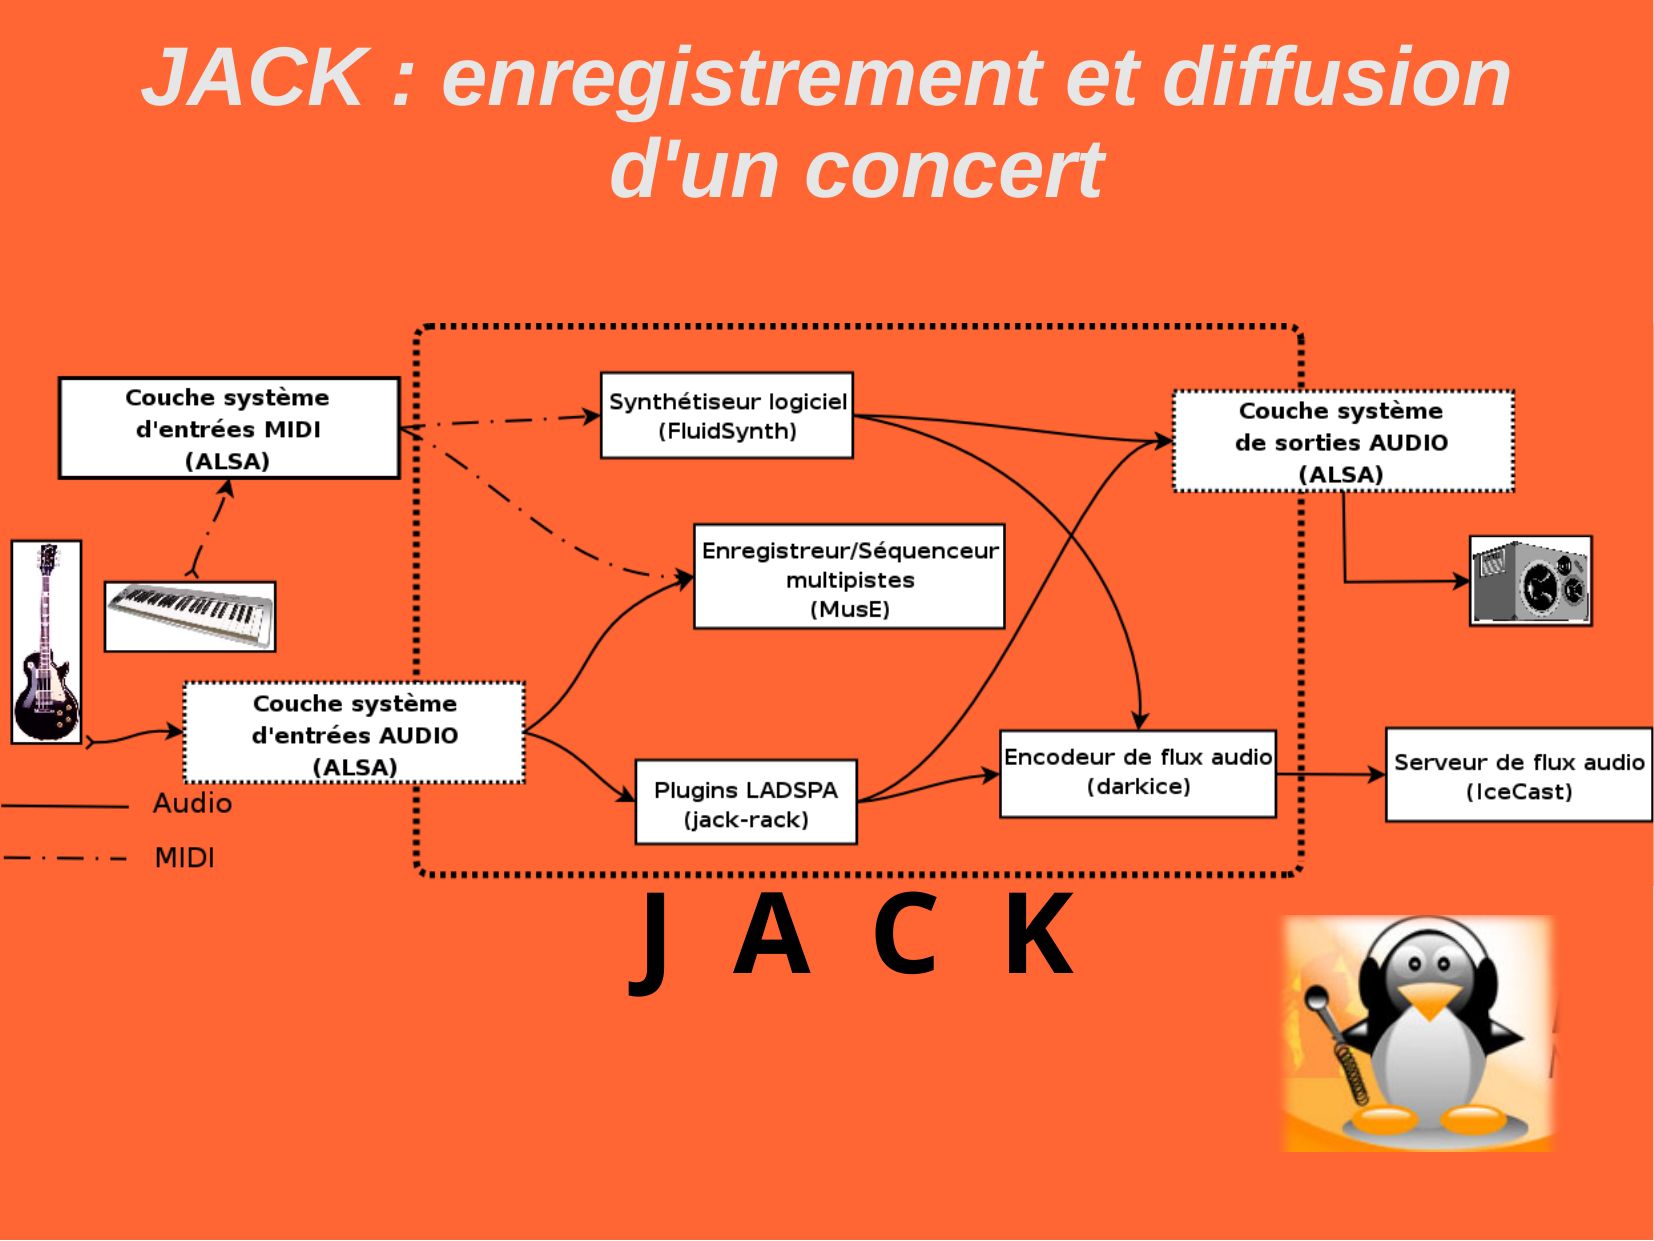

# JACK : enregistrement et diffusion d'un concert
J A C K